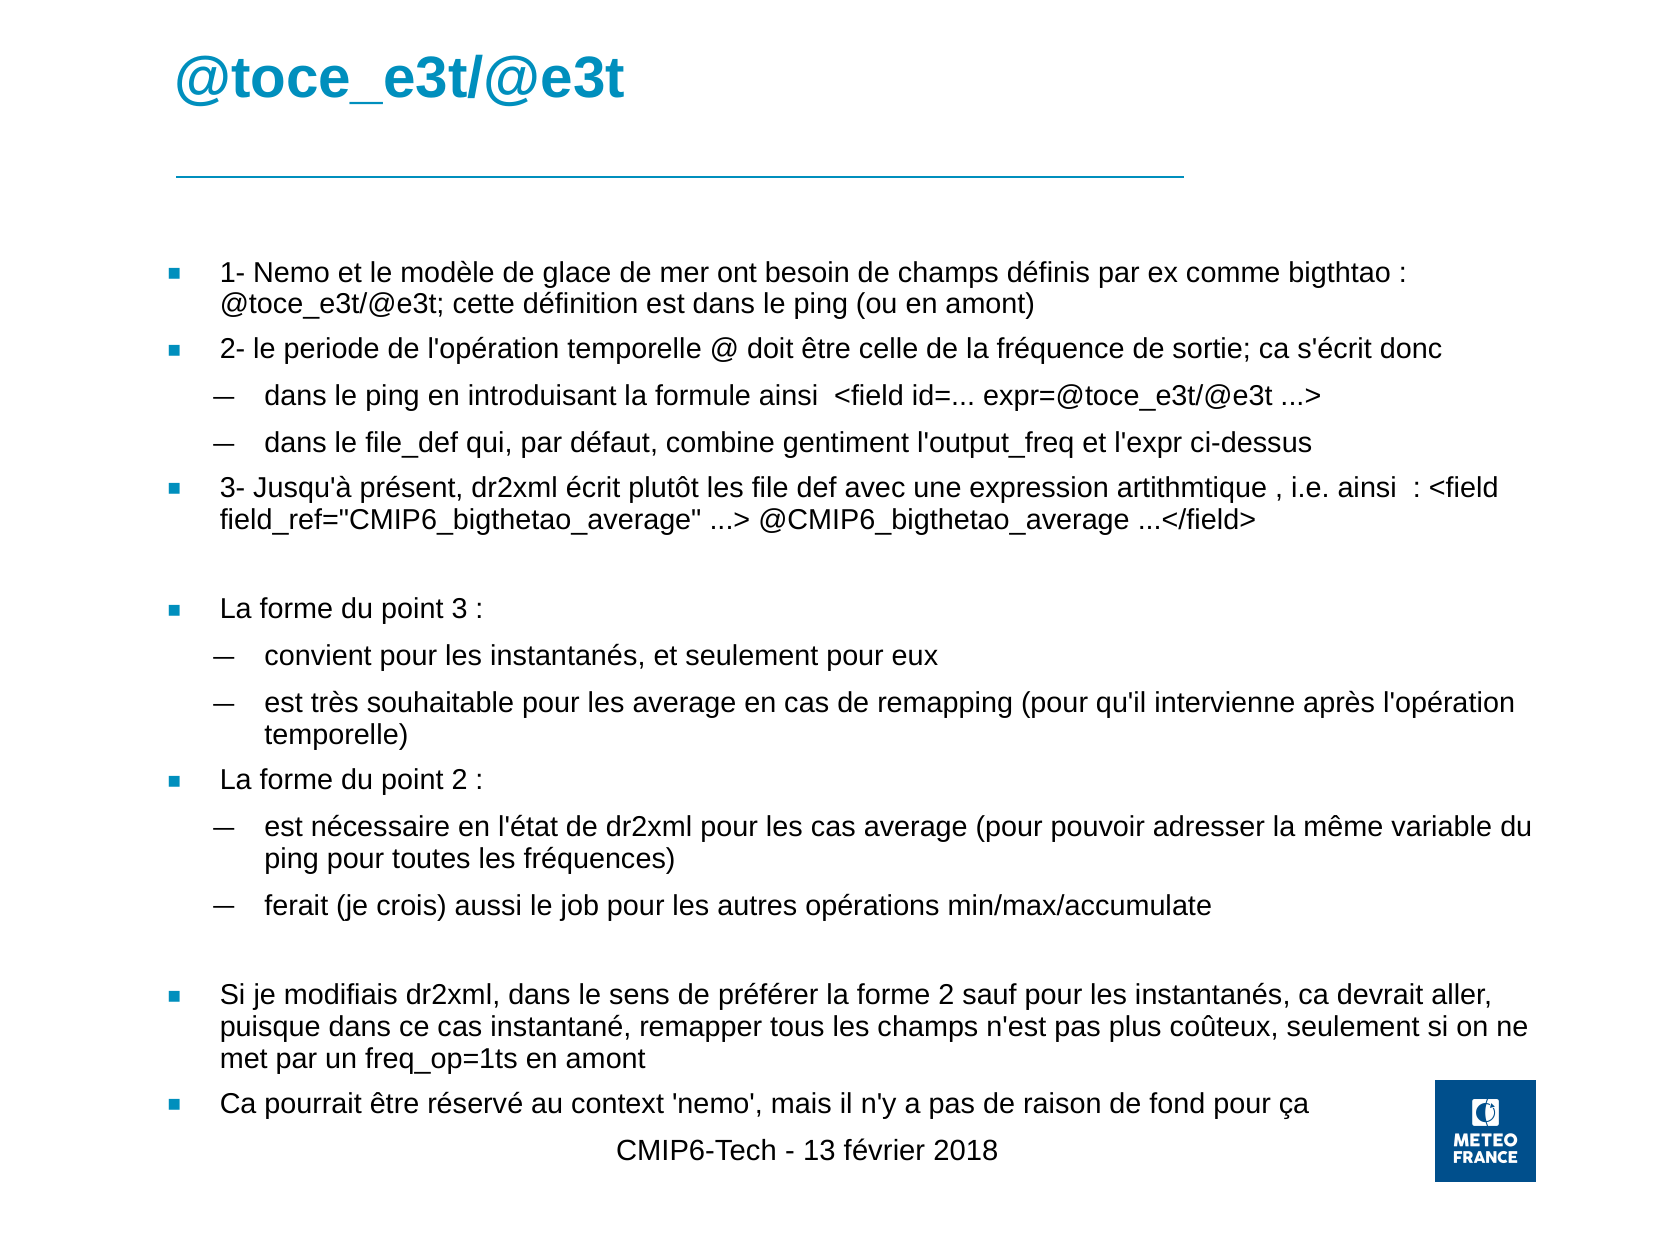

# @toce_e3t/@e3t
1- Nemo et le modèle de glace de mer ont besoin de champs définis par ex comme bigthtao : @toce_e3t/@e3t; cette définition est dans le ping (ou en amont)
2- le periode de l'opération temporelle @ doit être celle de la fréquence de sortie; ca s'écrit donc
dans le ping en introduisant la formule ainsi <field id=... expr=@toce_e3t/@e3t ...>
dans le file_def qui, par défaut, combine gentiment l'output_freq et l'expr ci-dessus
3- Jusqu'à présent, dr2xml écrit plutôt les file def avec une expression artithmtique , i.e. ainsi : <field field_ref="CMIP6_bigthetao_average" ...> @CMIP6_bigthetao_average ...</field>
La forme du point 3 :
convient pour les instantanés, et seulement pour eux
est très souhaitable pour les average en cas de remapping (pour qu'il intervienne après l'opération temporelle)
La forme du point 2 :
est nécessaire en l'état de dr2xml pour les cas average (pour pouvoir adresser la même variable du ping pour toutes les fréquences)
ferait (je crois) aussi le job pour les autres opérations min/max/accumulate
Si je modifiais dr2xml, dans le sens de préférer la forme 2 sauf pour les instantanés, ca devrait aller, puisque dans ce cas instantané, remapper tous les champs n'est pas plus coûteux, seulement si on ne met par un freq_op=1ts en amont
Ca pourrait être réservé au context 'nemo', mais il n'y a pas de raison de fond pour ça
CMIP6-Tech - 13 février 2018